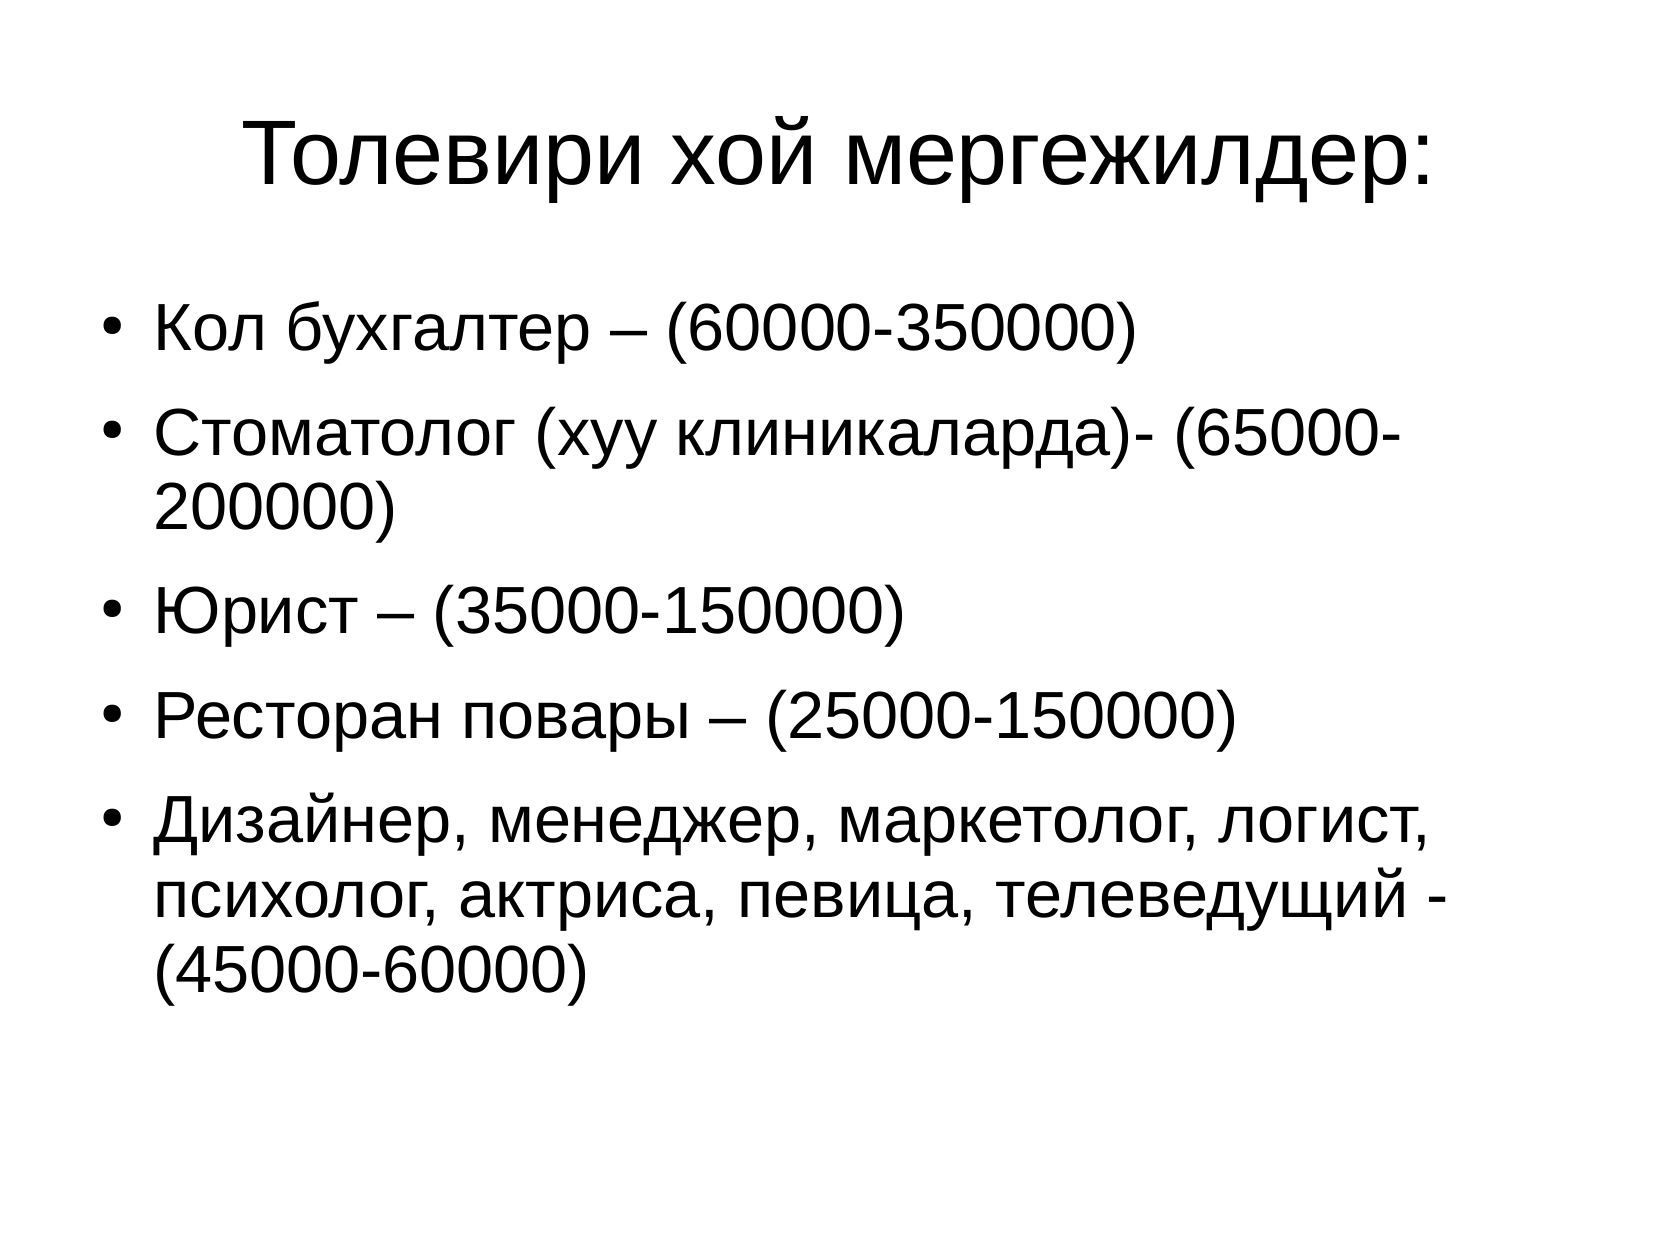

# Толевири хой мергежилдер:
Кол бухгалтер – (60000-350000)
Стоматолог (хуу клиникаларда)- (65000-200000)
Юрист – (35000-150000)
Ресторан повары – (25000-150000)
Дизайнер, менеджер, маркетолог, логист, психолог, актриса, певица, телеведущий - (45000-60000)